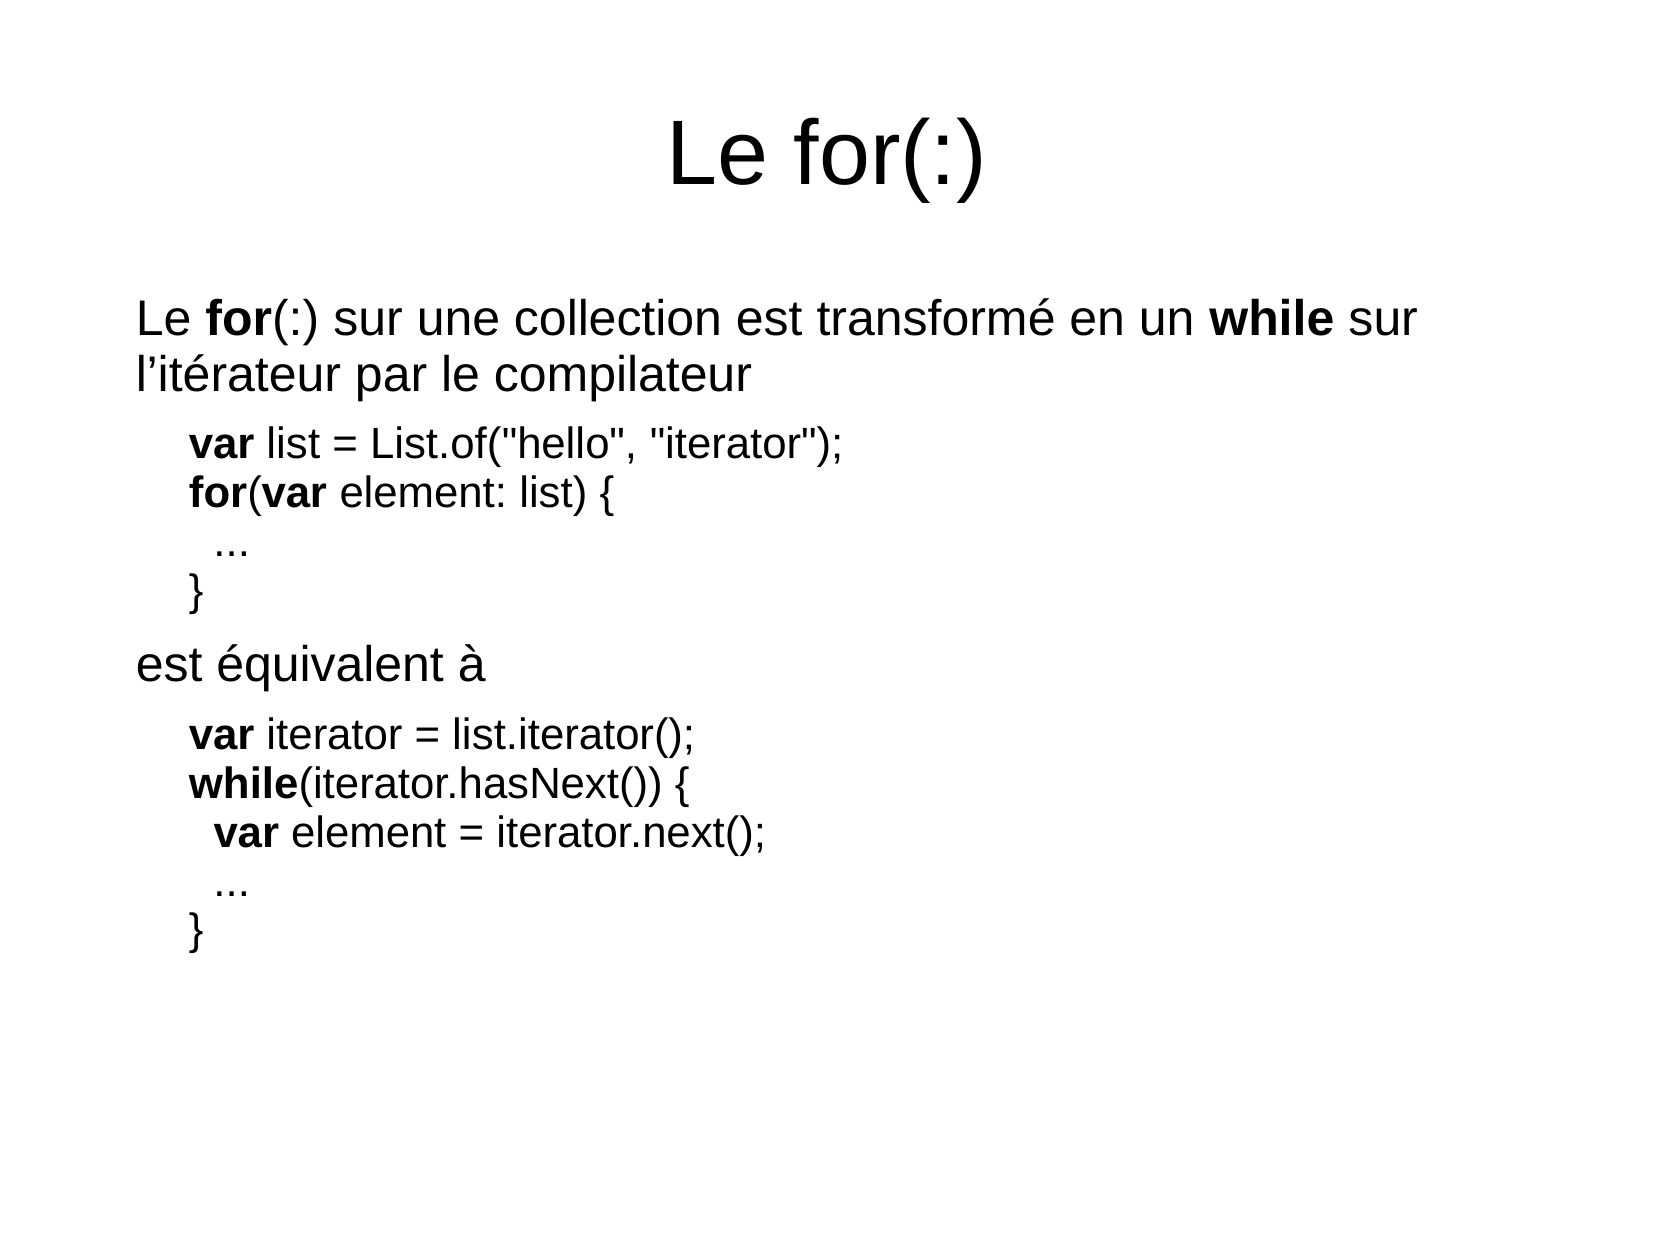

# Le for(:)
Le for(:) sur une collection est transformé en un while sur l’itérateur par le compilateur
var list = List.of("hello", "iterator");
for(var element: list) {
 ...
}
est équivalent à
var iterator = list.iterator();
while(iterator.hasNext()) {
 var element = iterator.next();
 ...
}